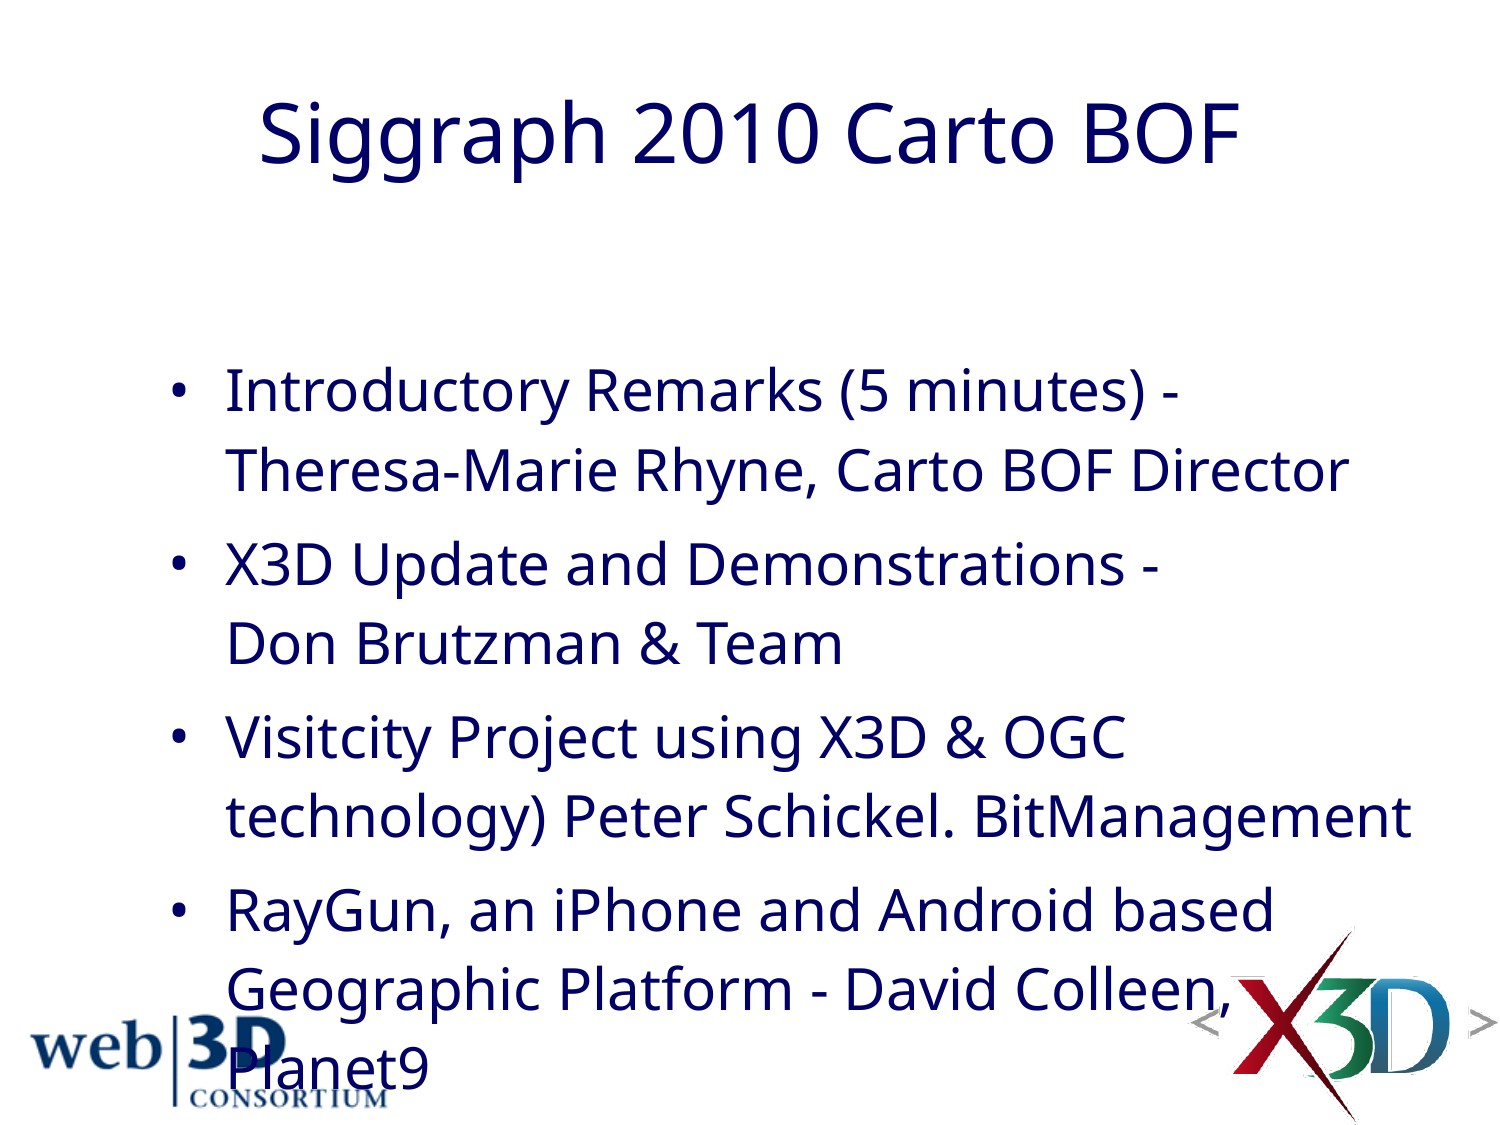

# Siggraph 2010 Carto BOF
Introductory Remarks (5 minutes) - Theresa-Marie Rhyne, Carto BOF Director
X3D Update and Demonstrations - Don Brutzman & Team
Visitcity Project using X3D & OGC technology) Peter Schickel. BitManagement
RayGun, an iPhone and Android based Geographic Platform - David Colleen, Planet9